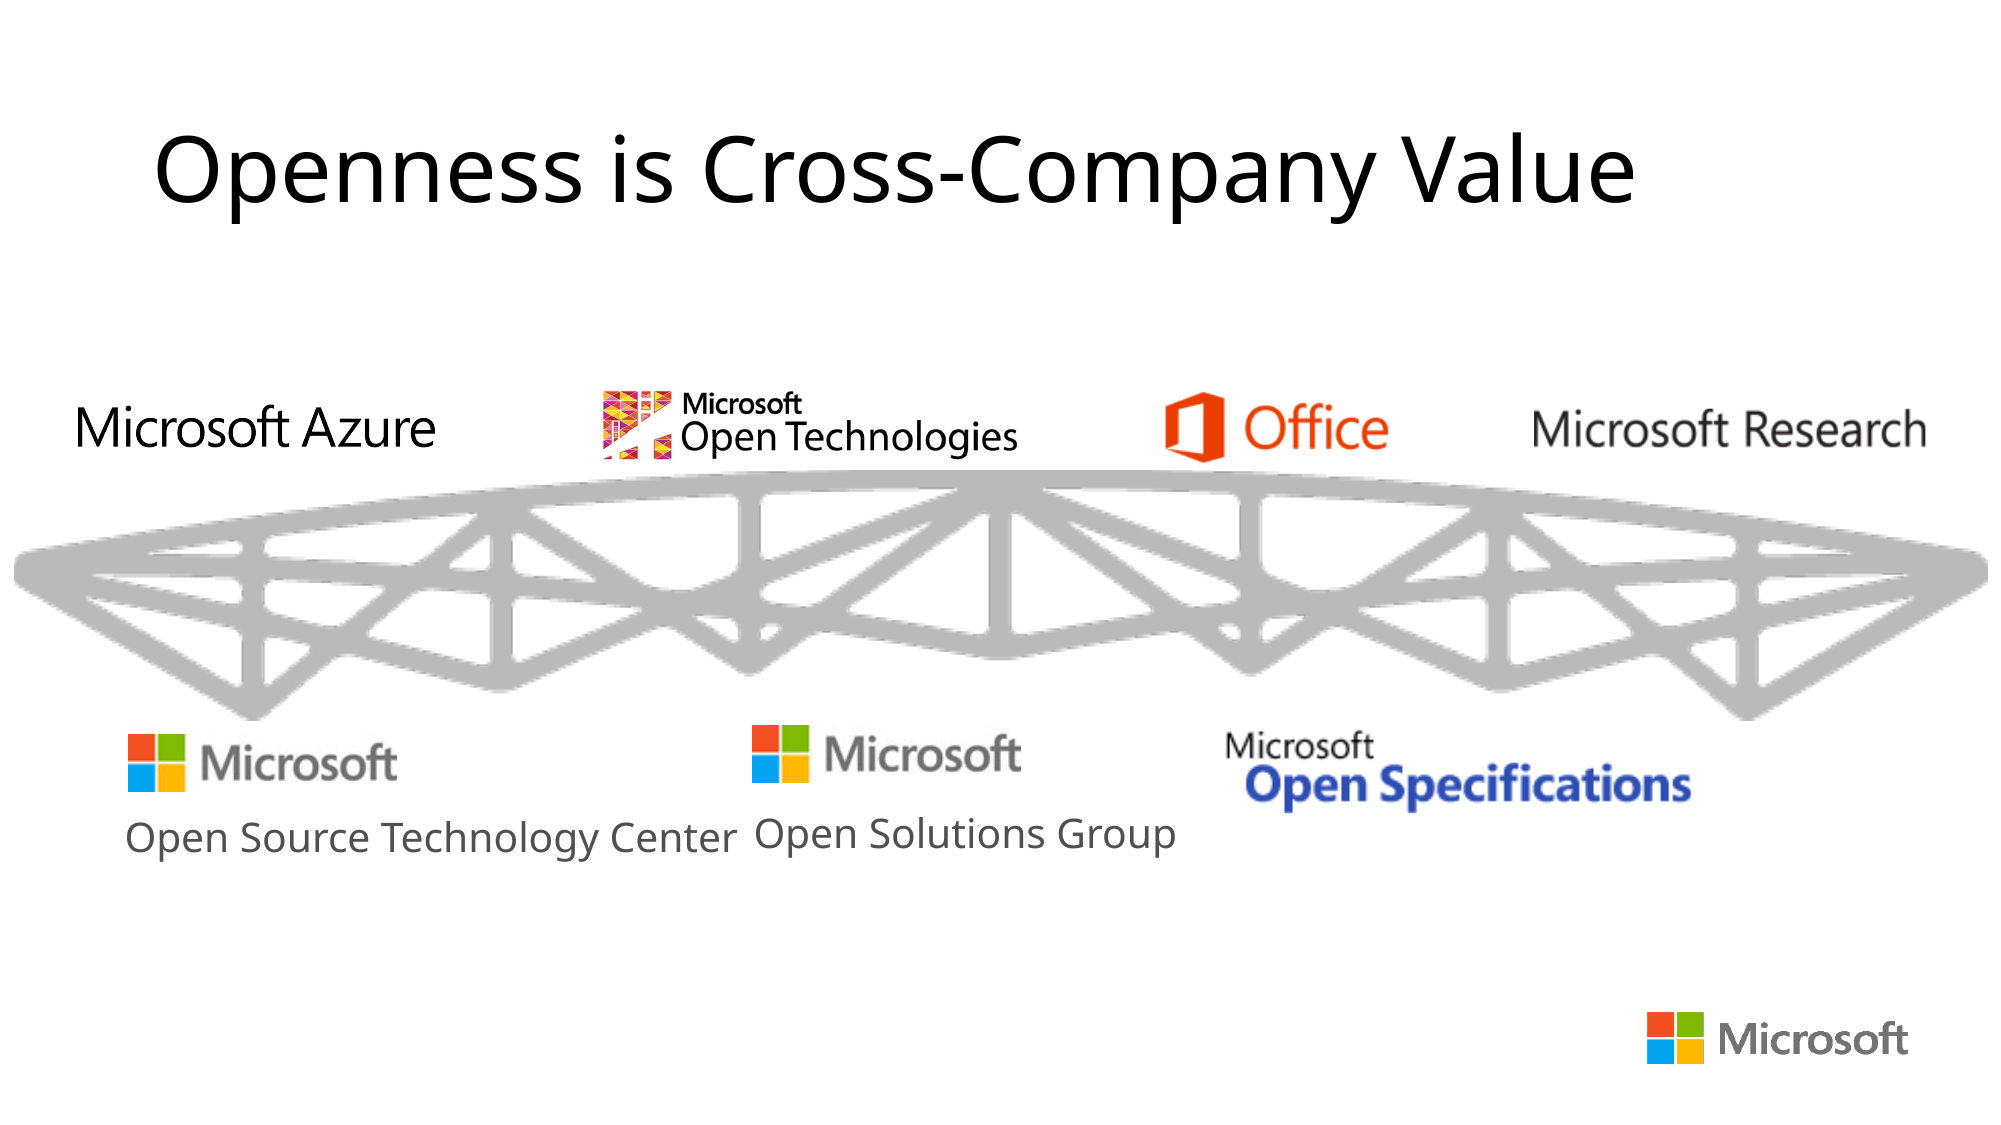

# Openness is Cross-Company Value
Open Solutions Group
Open Source Technology Center